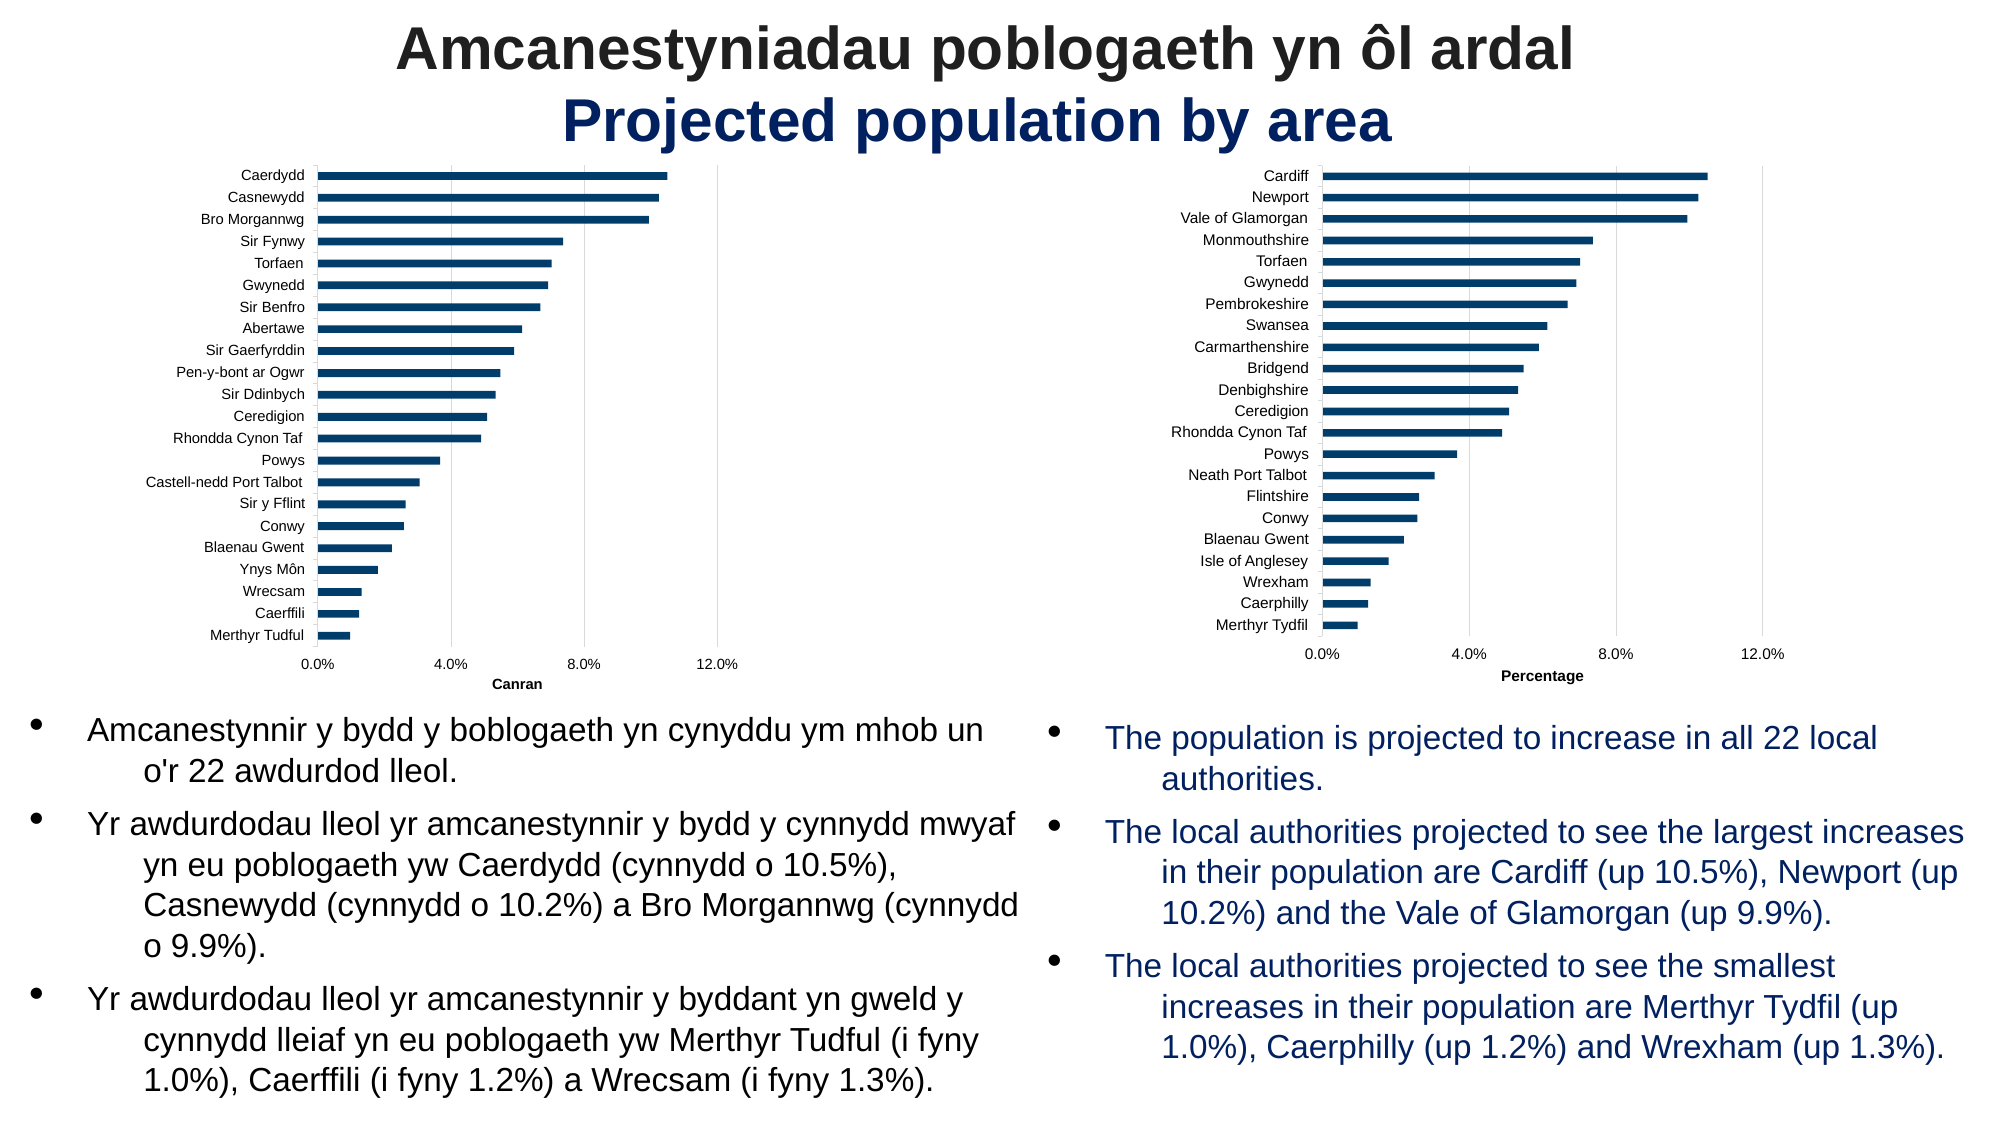

Amcanestyniadau poblogaeth yn ôl ardal
Projected population by area
Amcanestynnir y bydd y boblogaeth yn cynyddu ym mhob un o'r 22 awdurdod lleol.
Yr awdurdodau lleol yr amcanestynnir y bydd y cynnydd mwyaf yn eu poblogaeth yw Caerdydd (cynnydd o 10.5%), Casnewydd (cynnydd o 10.2%) a Bro Morgannwg (cynnydd o 9.9%).
Yr awdurdodau lleol yr amcanestynnir y byddant yn gweld y cynnydd lleiaf yn eu poblogaeth yw Merthyr Tudful (i fyny 1.0%), Caerffili (i fyny 1.2%) a Wrecsam (i fyny 1.3%).
# The population is projected to increase in all 22 local authorities.
The local authorities projected to see the largest increases in their population are Cardiff (up 10.5%), Newport (up 10.2%) and the Vale of Glamorgan (up 9.9%).
The local authorities projected to see the smallest increases in their population are Merthyr Tydfil (up 1.0%), Caerphilly (up 1.2%) and Wrexham (up 1.3%).